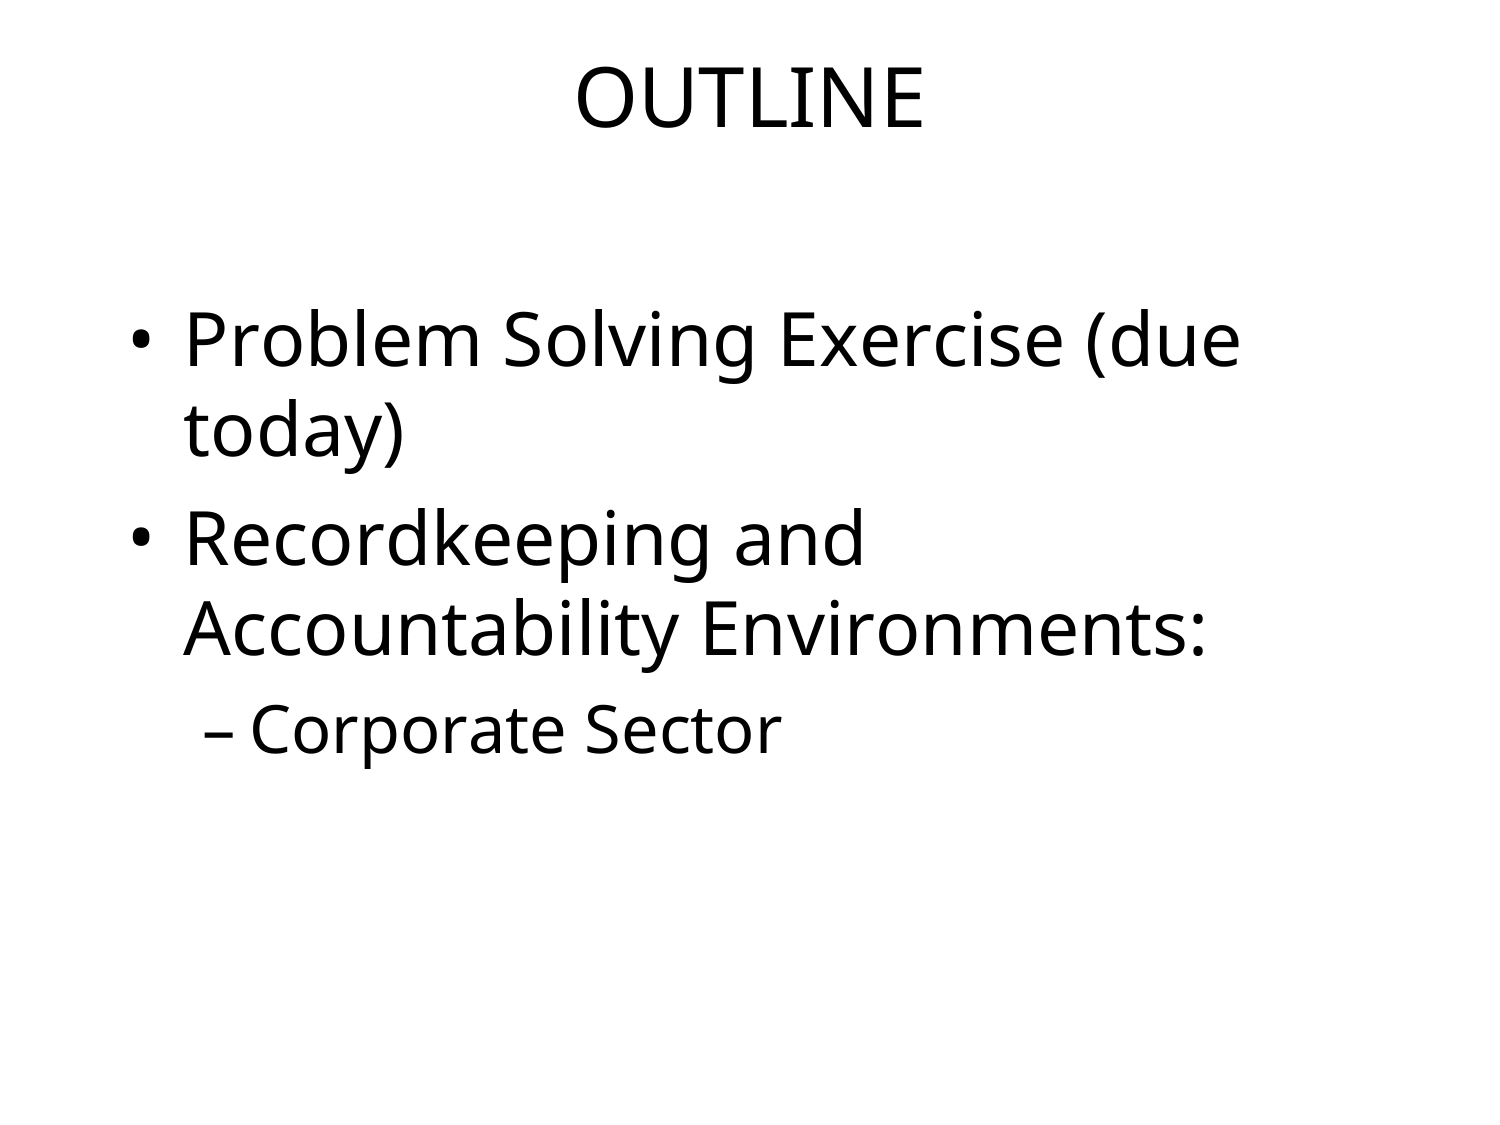

# OUTLINE
Problem Solving Exercise (due today)
Recordkeeping and Accountability Environments:
Corporate Sector